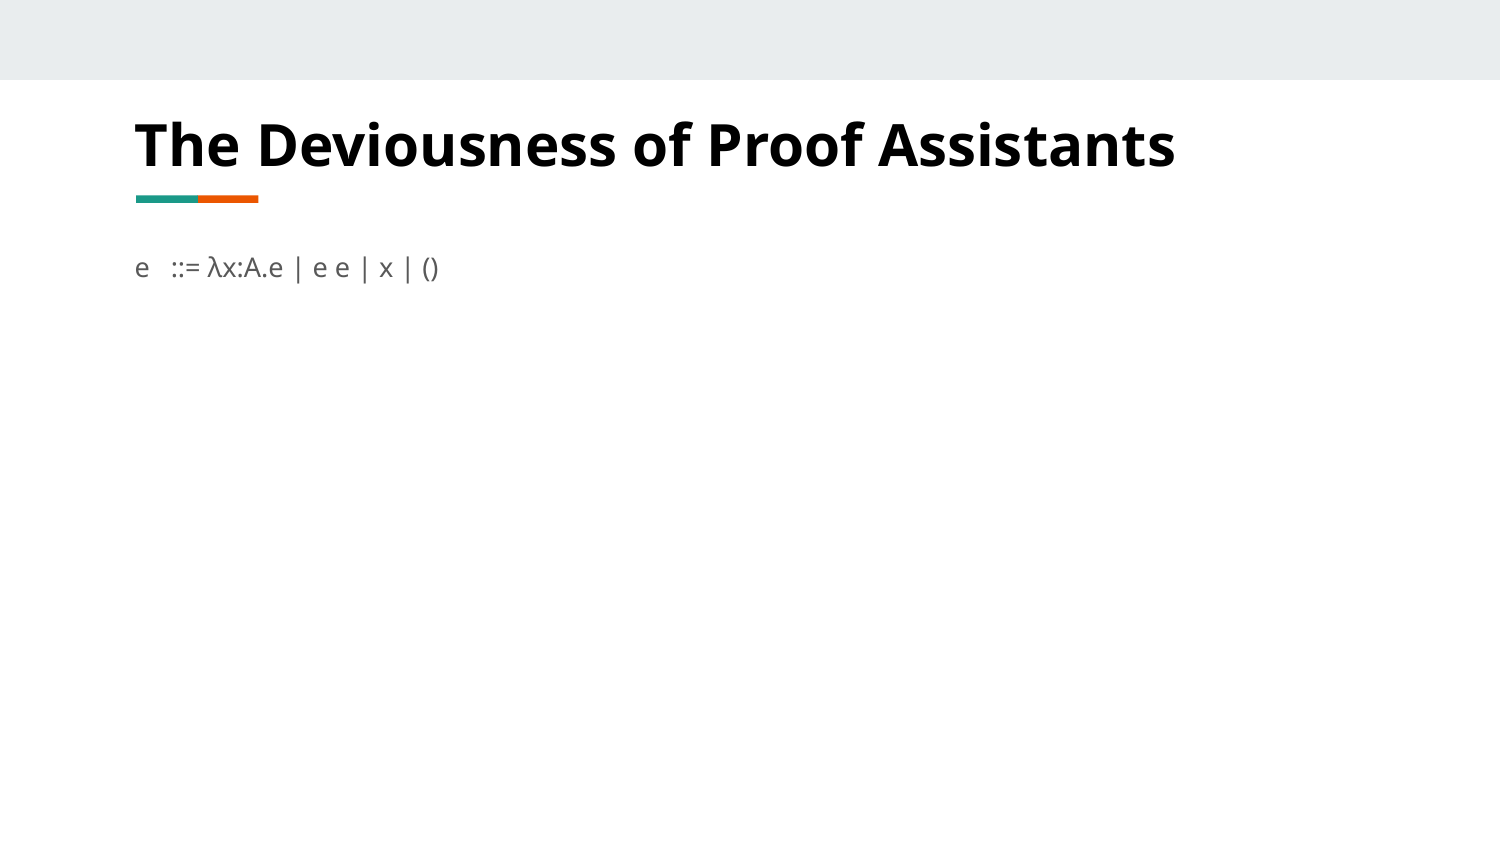

# The Deviousness of Proof Assistants
e ::= λx:A.e | e e | x | ()